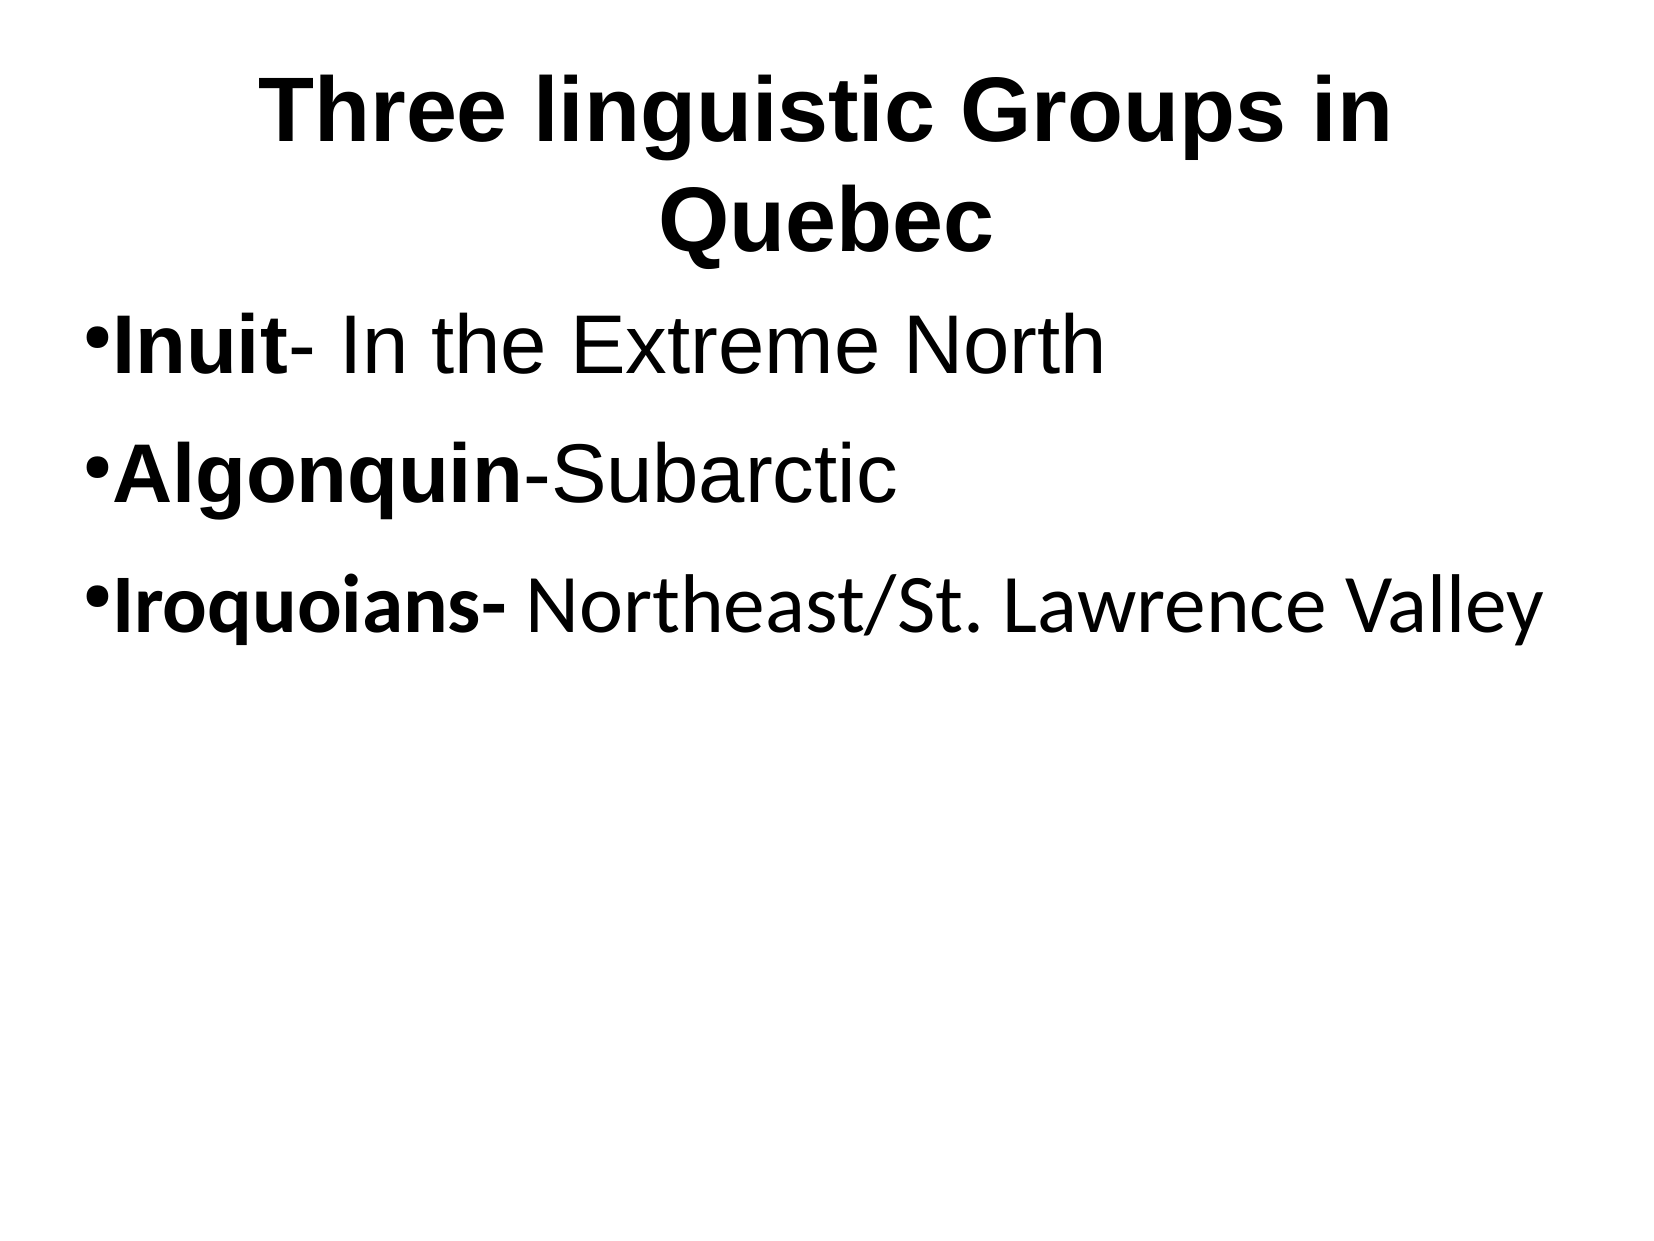

# Three linguistic Groups in Quebec
Inuit- In the Extreme North
Algonquin-Subarctic
Iroquoians- Northeast/St. Lawrence Valley